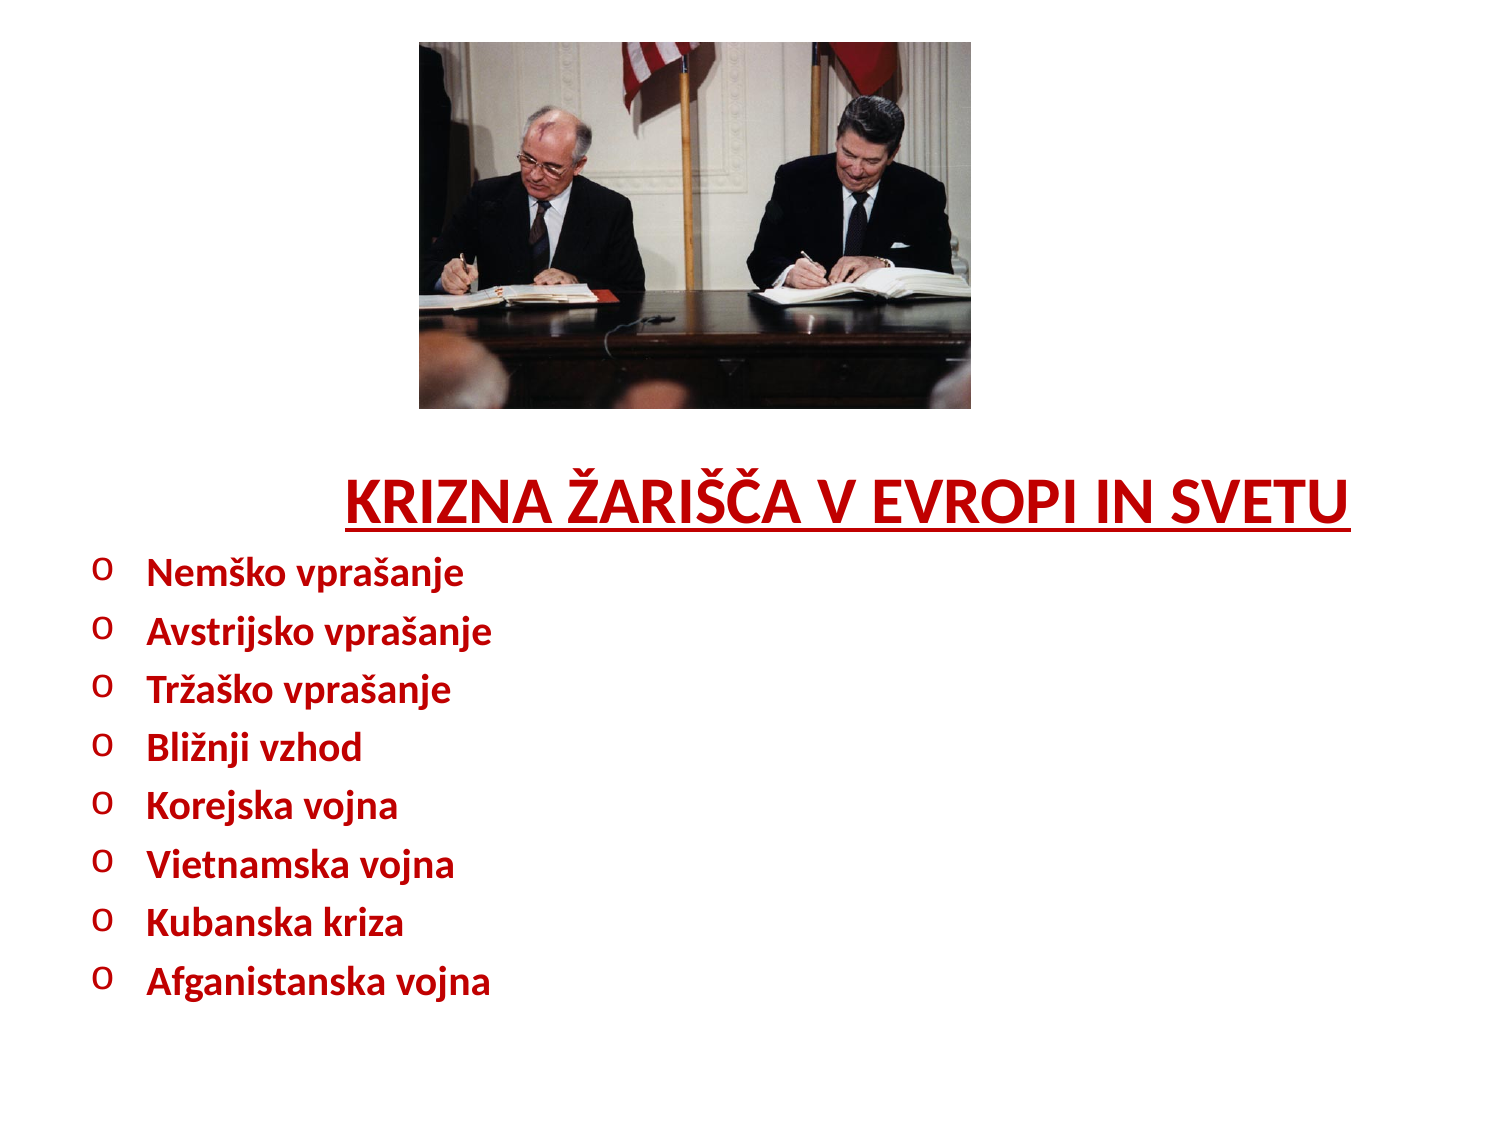

# KRIZNA ŽARIŠČA V EVROPI IN SVETU
Nemško vprašanje
Avstrijsko vprašanje
Tržaško vprašanje
Bližnji vzhod
Korejska vojna
Vietnamska vojna
Kubanska kriza
Afganistanska vojna